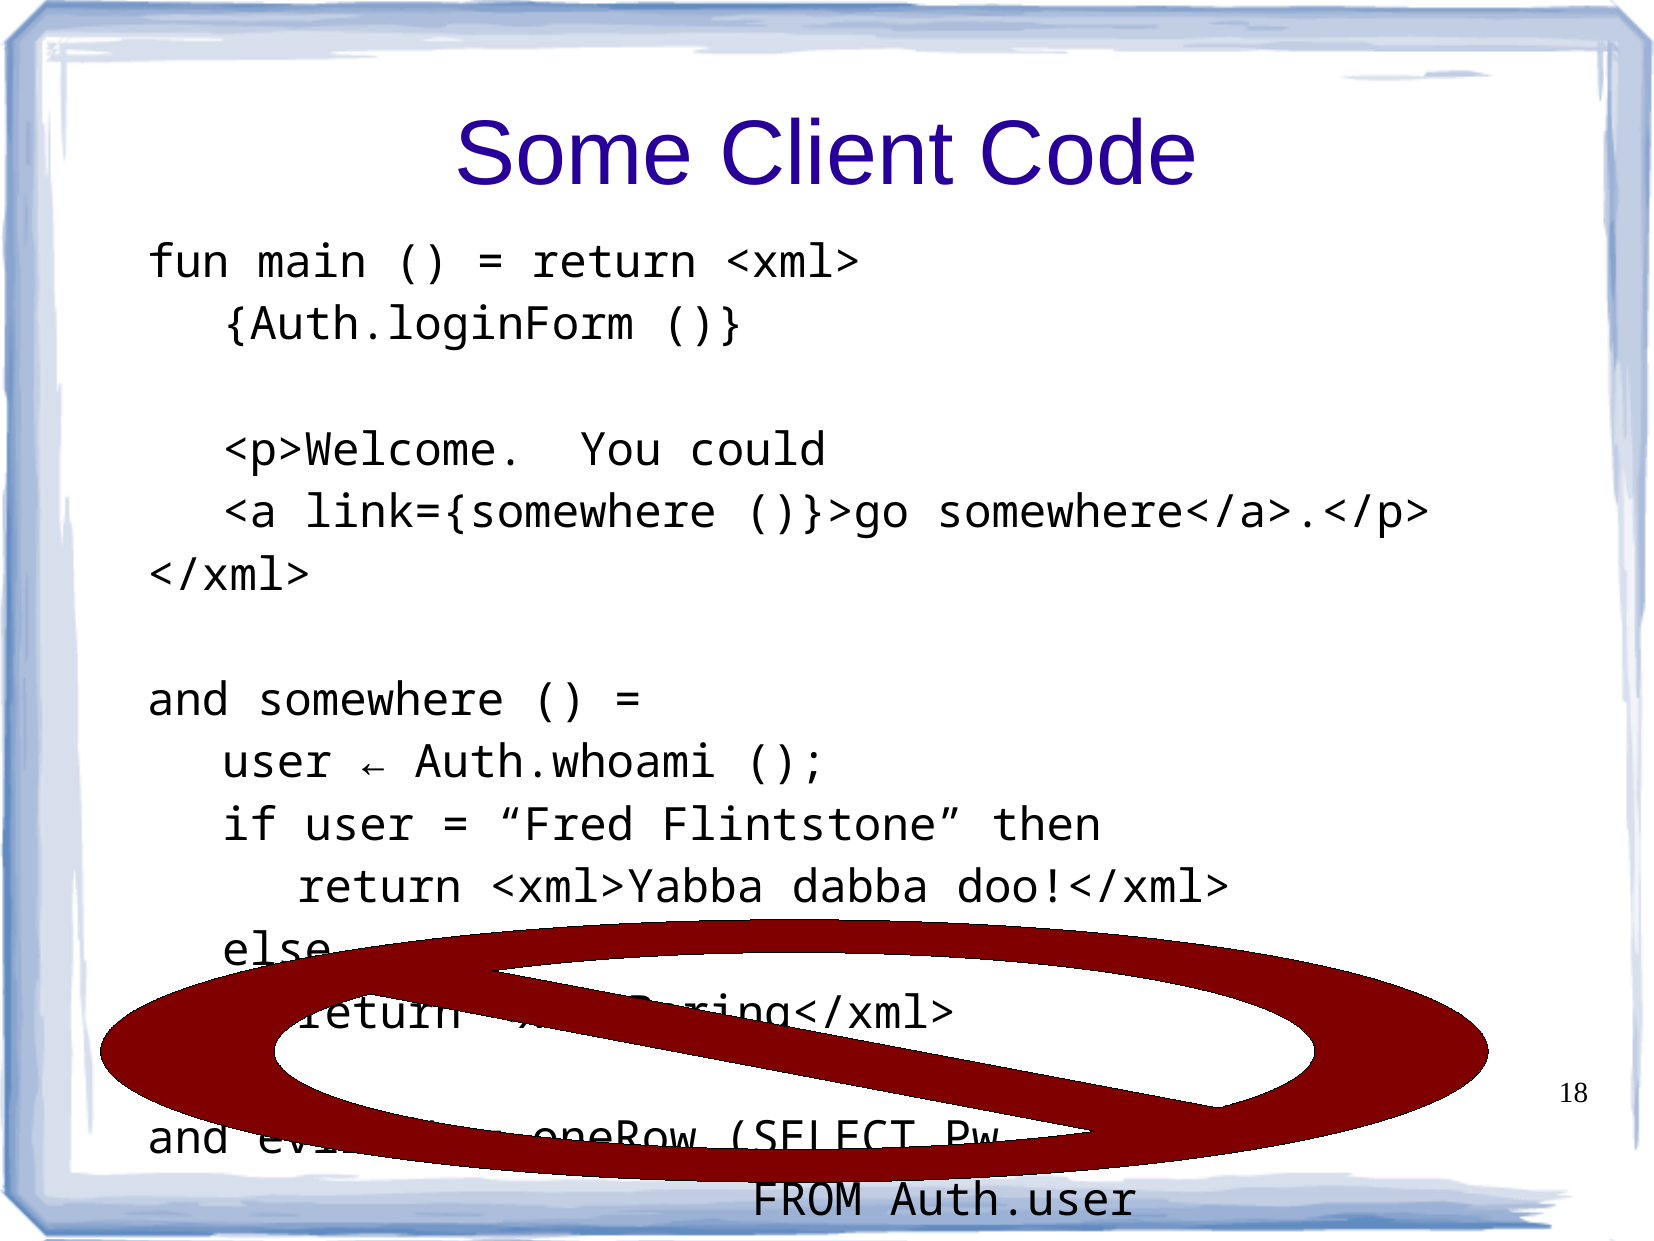

# Some Client Code
fun main () = return <xml>
	{Auth.loginForm ()}
	<p>Welcome. You could
	<a link={somewhere ()}>go somewhere</a>.</p>
</xml>
and somewhere () =
	user ← Auth.whoami ();
	if user = “Fred Flintstone” then
		return <xml>Yabba dabba doo!</xml>
	else
		return <xml>Boring</xml>
and evil () = oneRow (SELECT Pw
 FROM Auth.user
 WHERE Nam = 'Admin')
18